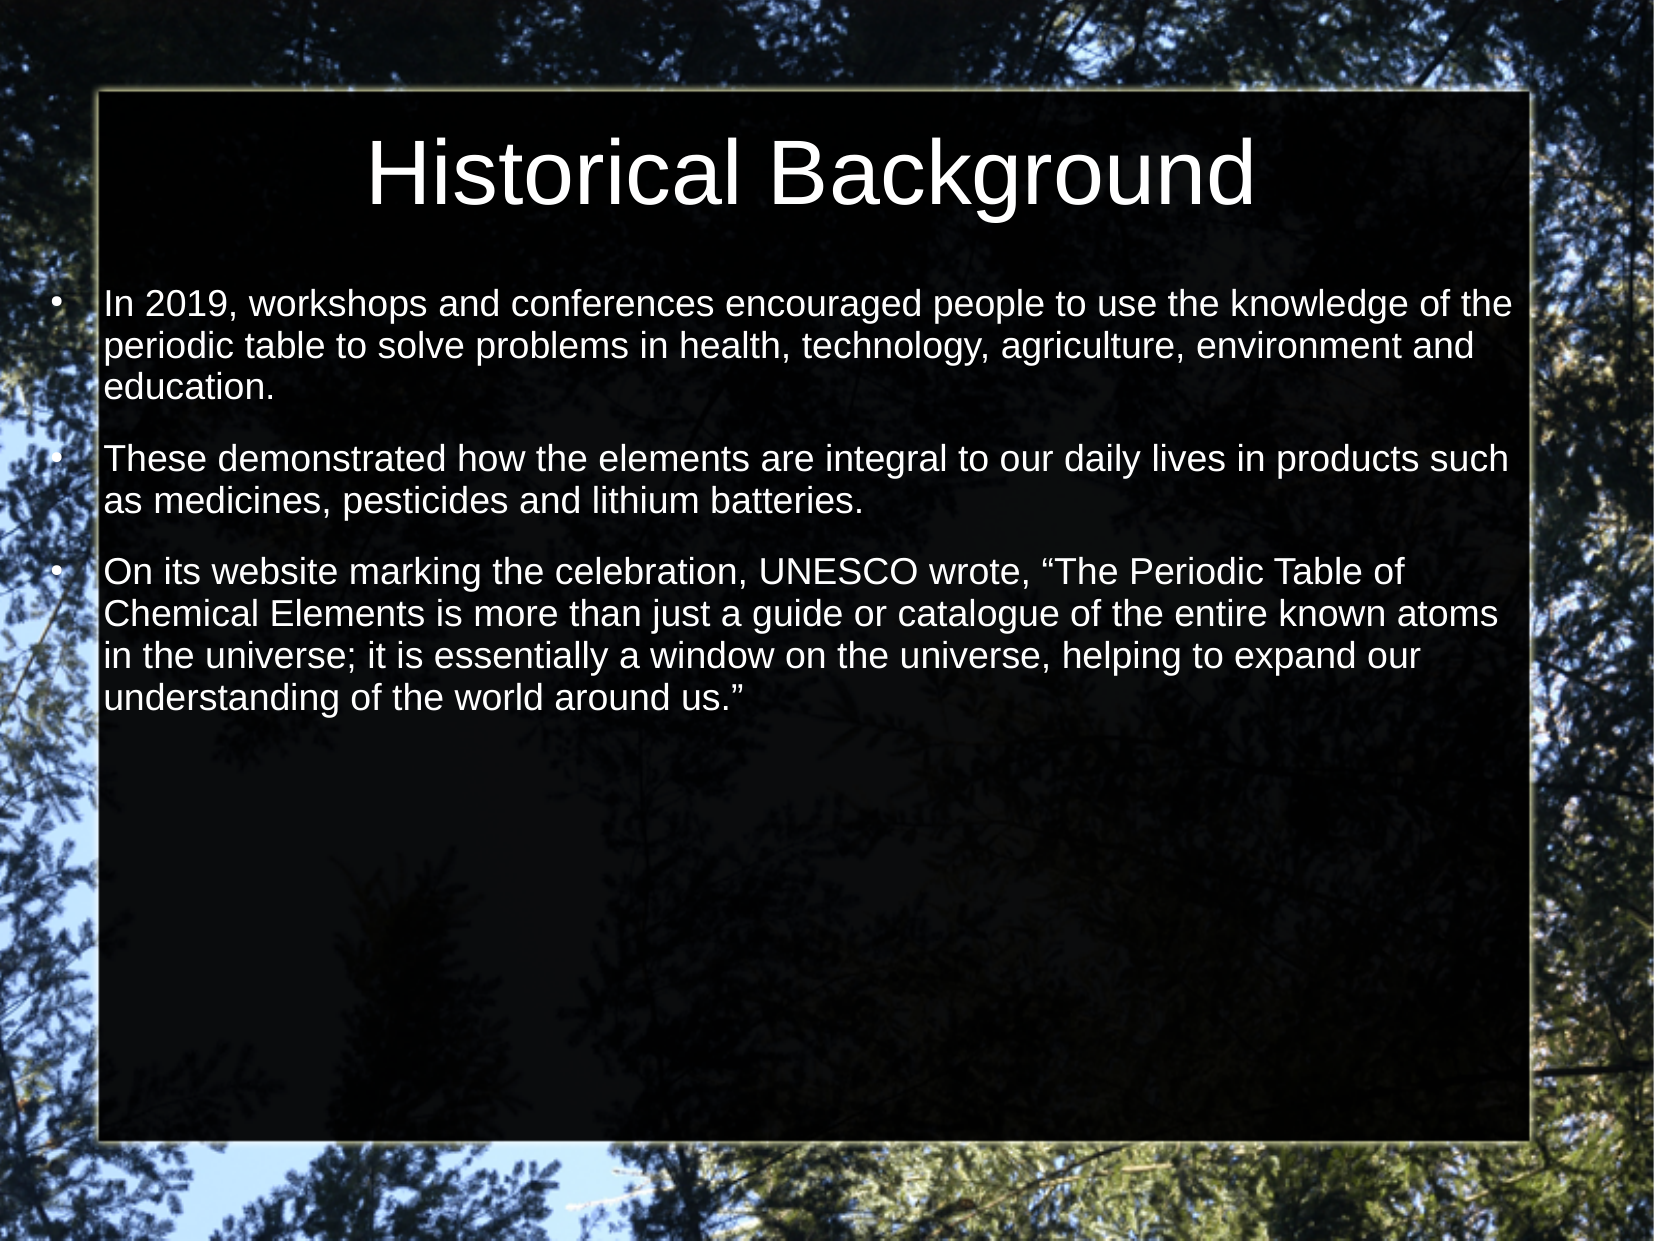

# Historical Background
In 2019, workshops and conferences encouraged people to use the knowledge of the periodic table to solve problems in health, technology, agriculture, environment and education.
These demonstrated how the elements are integral to our daily lives in products such as medicines, pesticides and lithium batteries.
On its website marking the celebration, UNESCO wrote, “The Periodic Table of Chemical Elements is more than just a guide or catalogue of the entire known atoms in the universe; it is essentially a window on the universe, helping to expand our understanding of the world around us.”